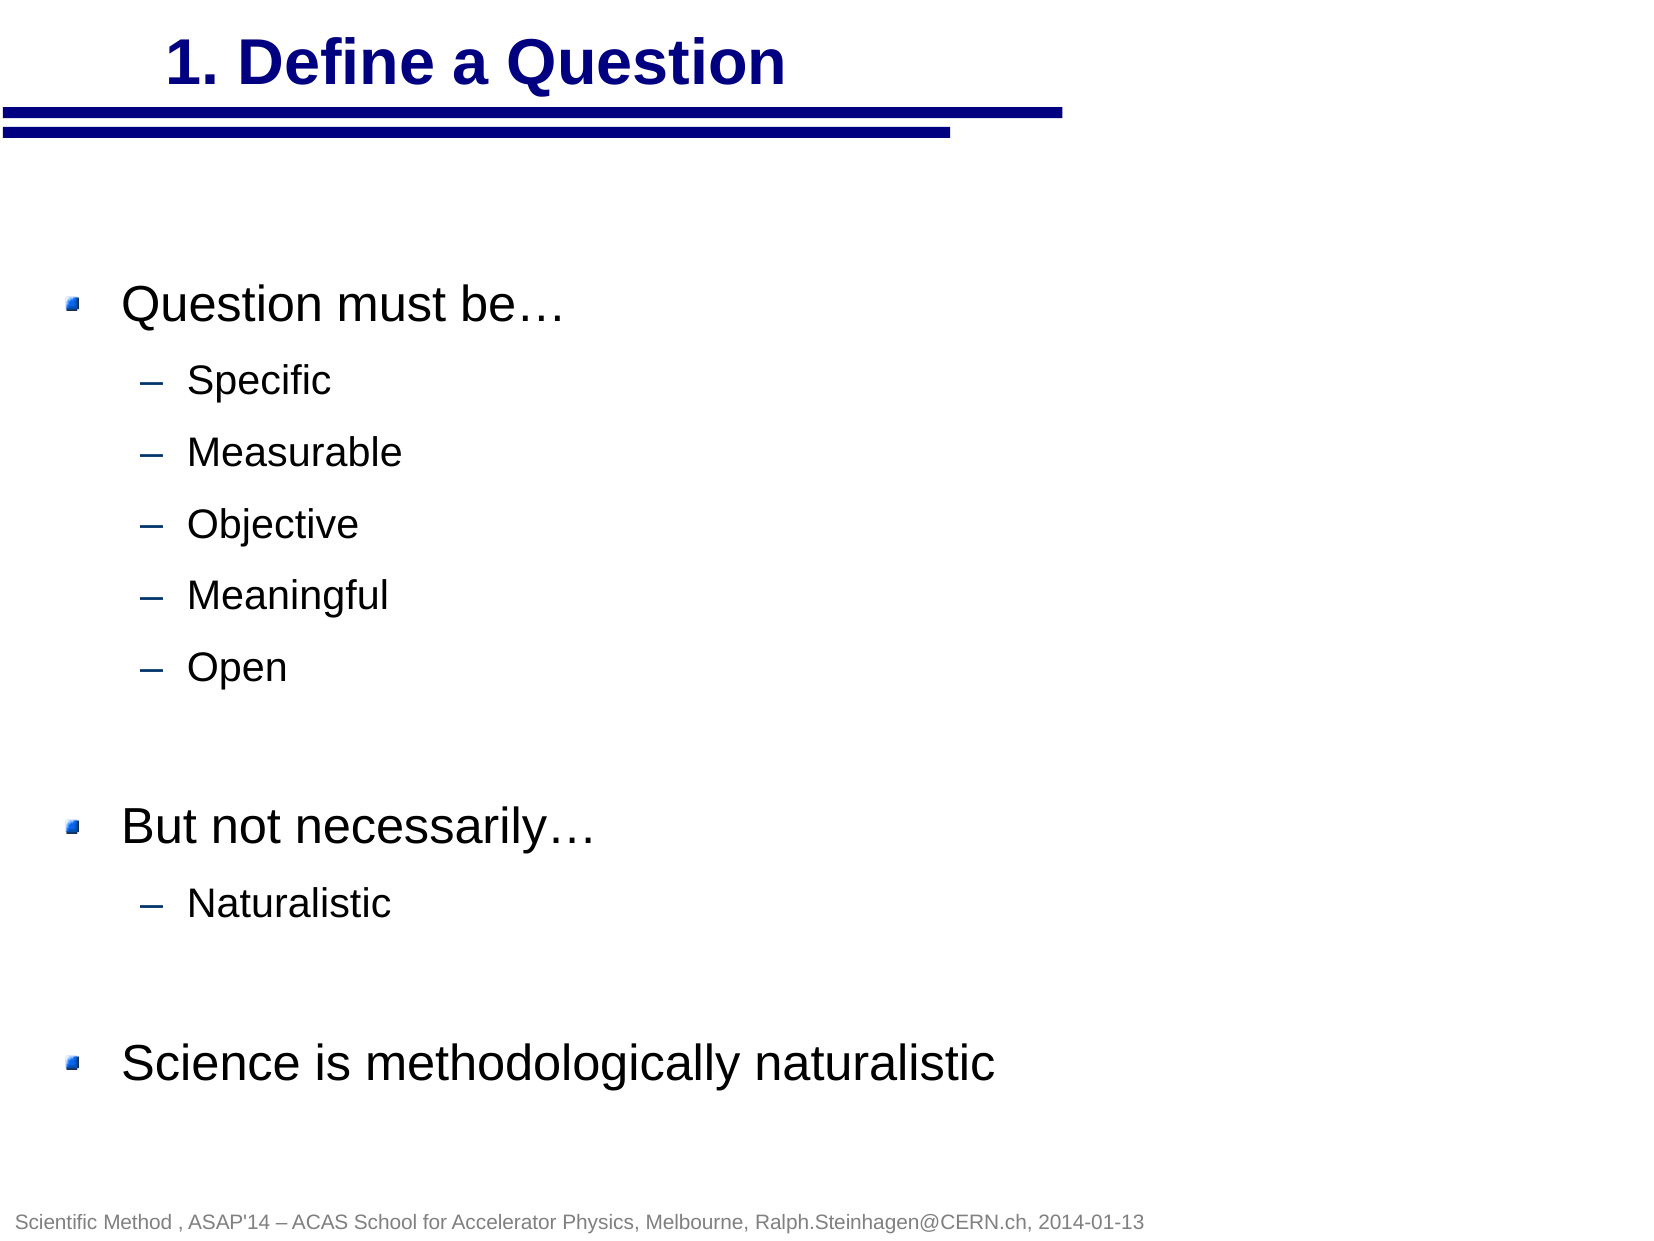

# 1. Define a Question
Question must be…
Specific
Measurable
Objective
Meaningful
Open
But not necessarily…
Naturalistic
Science is methodologically naturalistic